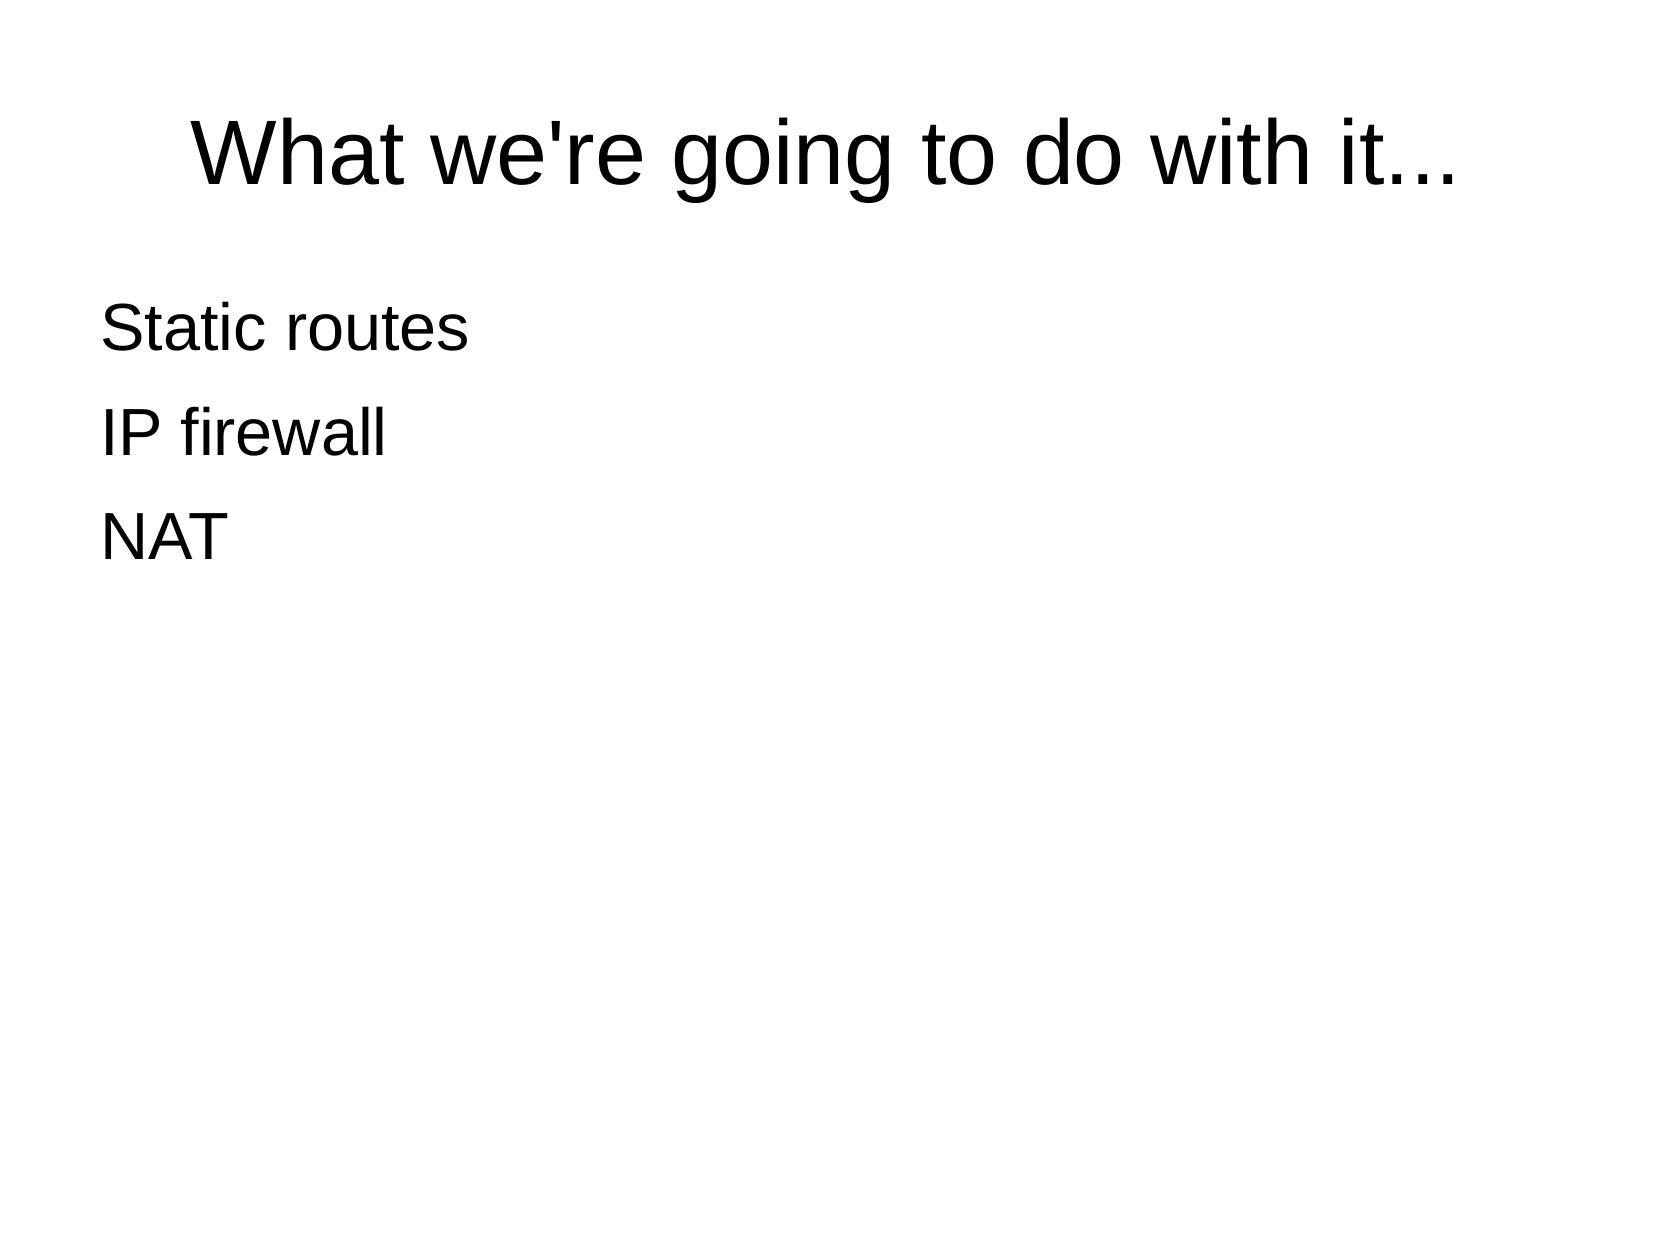

# What we're going to do with it...
Static routes
IP firewall
NAT